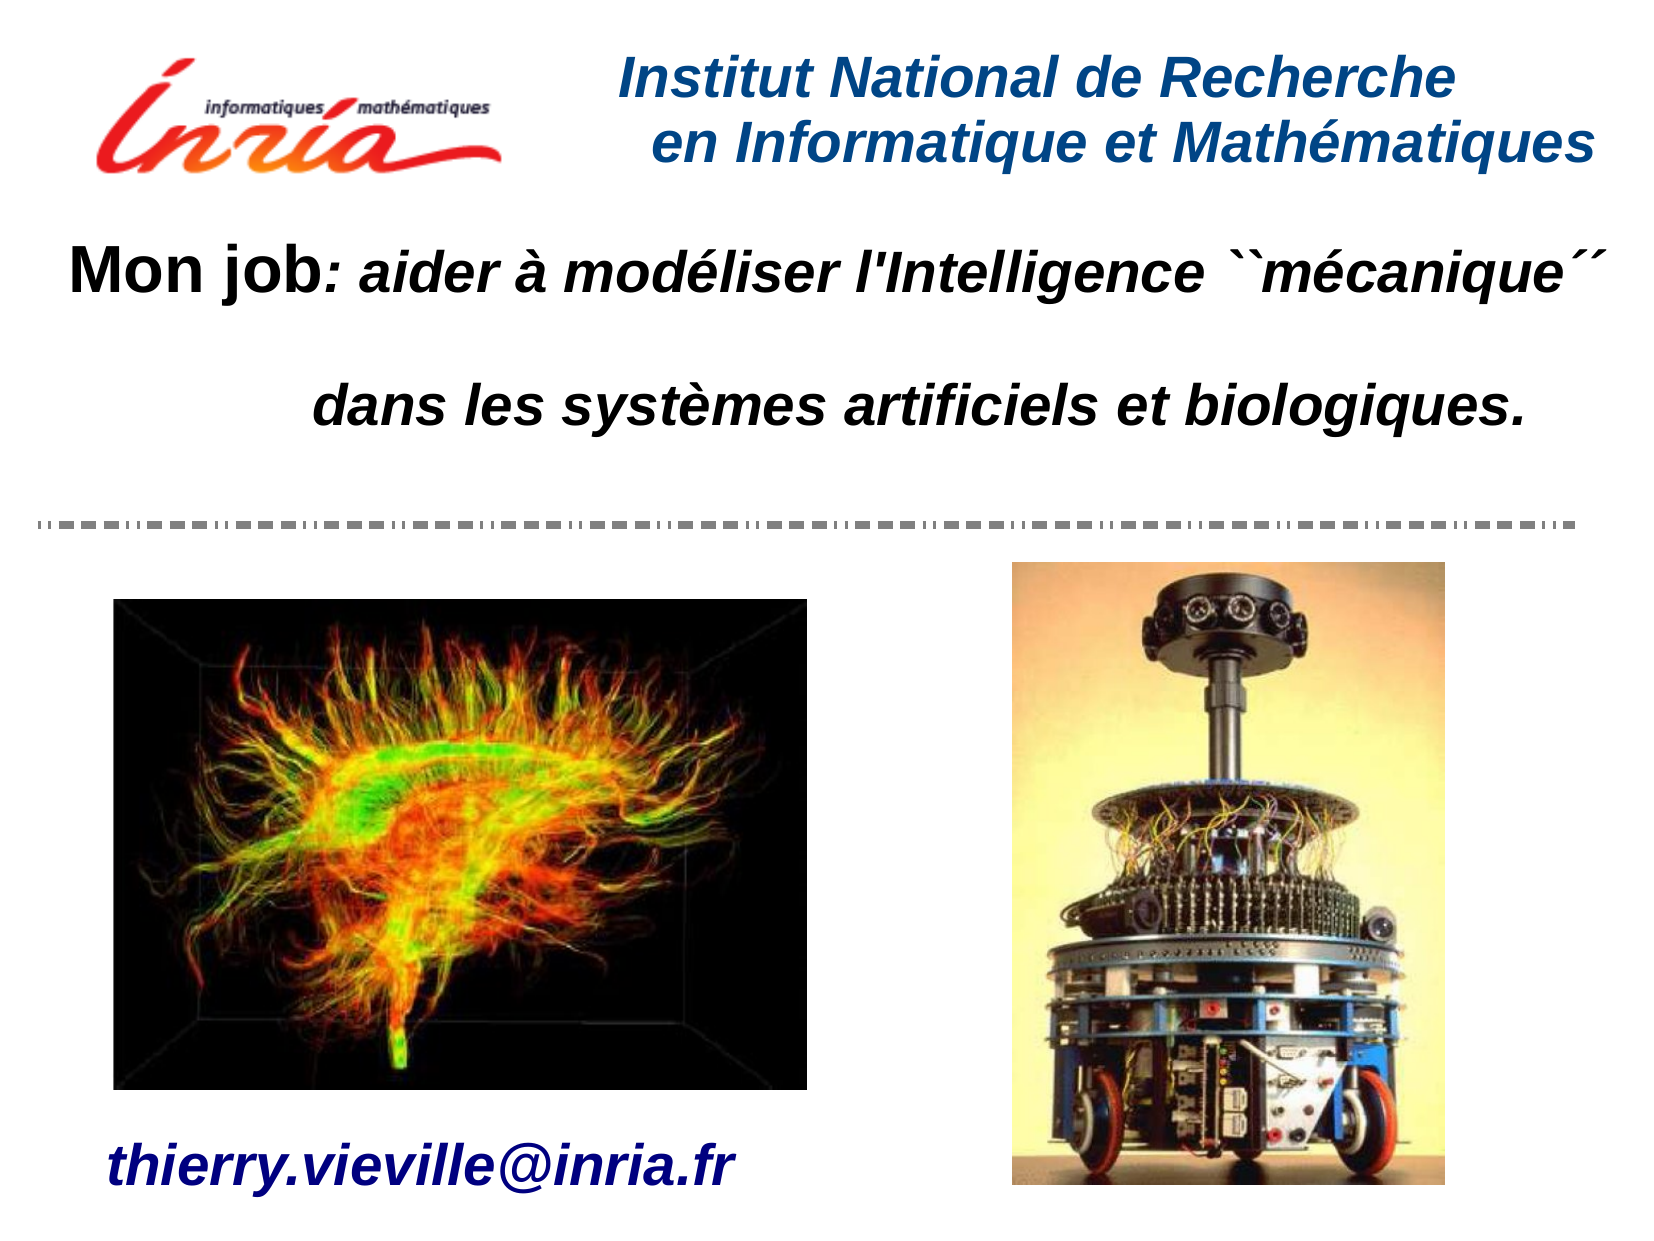

Institut National de Recherche
 en Informatique et Mathématiques
 Mon job: aider à modéliser l'Intelligence ``mécanique´´
 dans les systèmes artificiels et biologiques.
 thierry.vieville@inria.fr